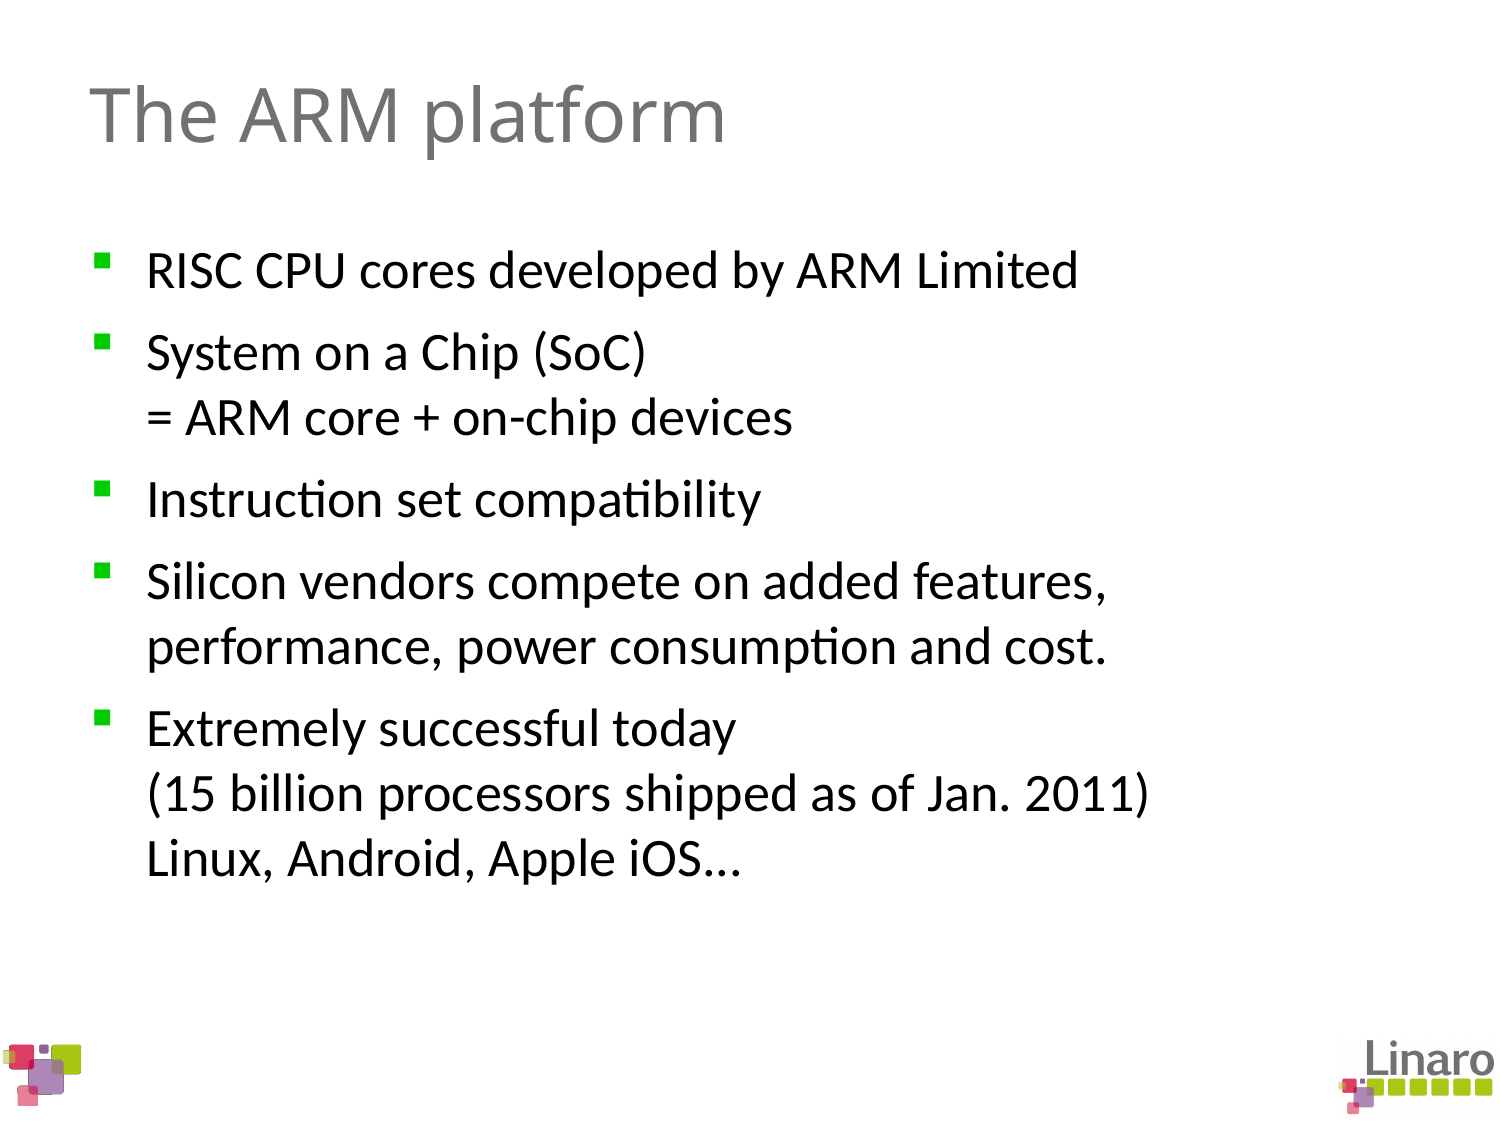

# The ARM platform
RISC CPU cores developed by ARM Limited
System on a Chip (SoC)
= ARM core + on-chip devices
Instruction set compatibility
Silicon vendors compete on added features, performance, power consumption and cost.
Extremely successful today
(15 billion processors shipped as of Jan. 2011)
Linux, Android, Apple iOS...